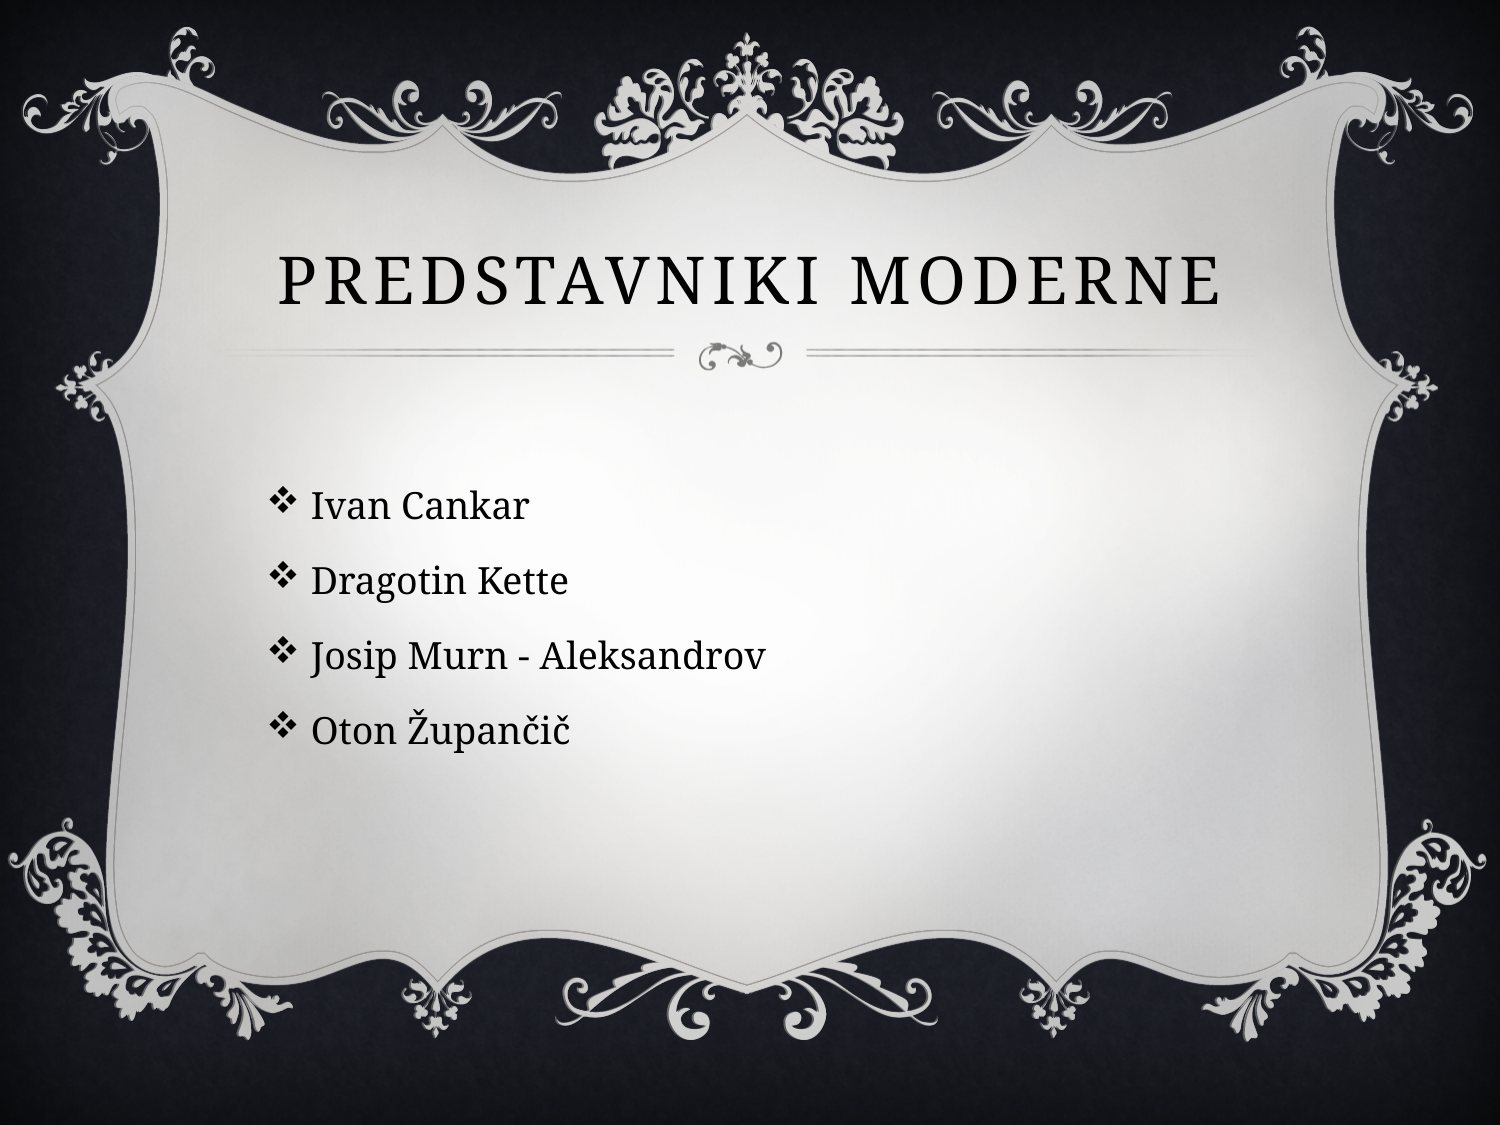

# Predstavniki moderne
Ivan Cankar
Dragotin Kette
Josip Murn - Aleksandrov
Oton Župančič